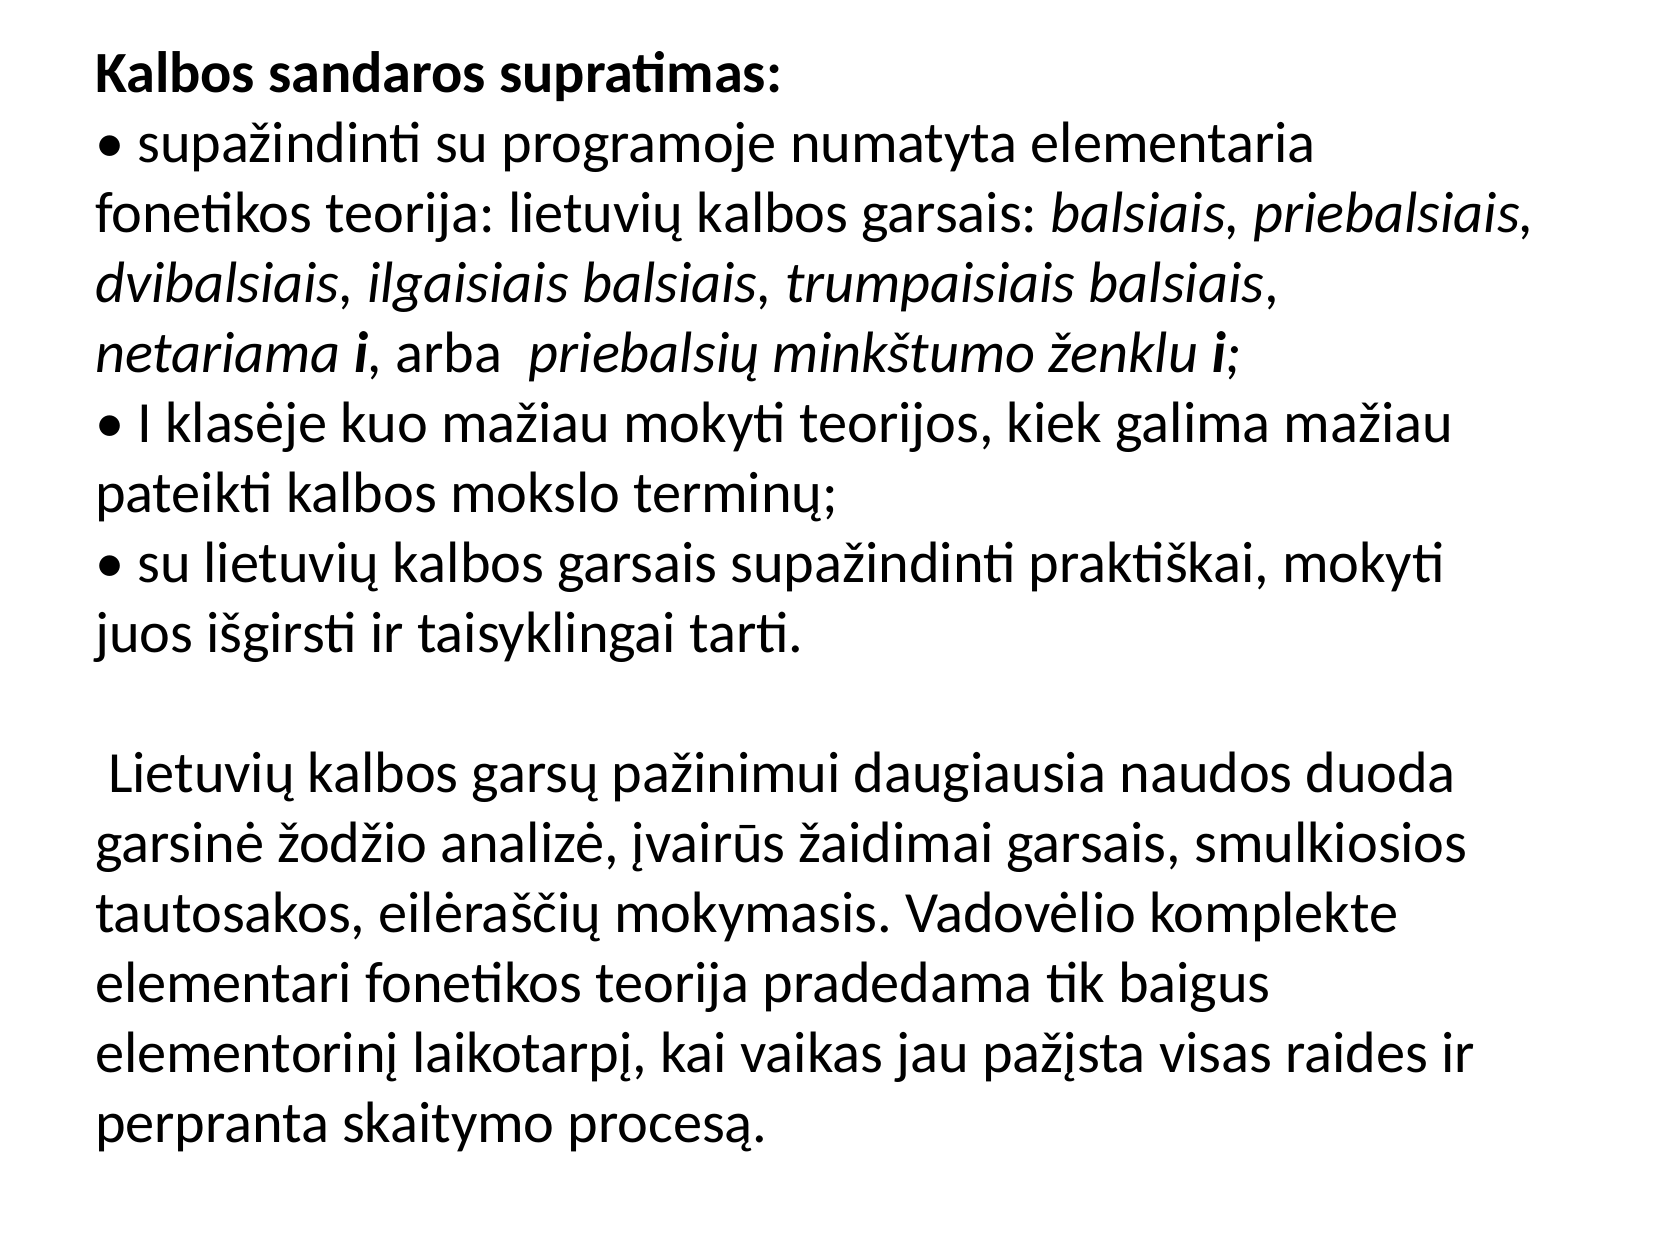

Kalbos sandaros supratimas:
• supažindinti su programoje numatyta elementaria fonetikos teorija: lietuvių kalbos garsais: balsiais, priebalsiais, dvibalsiais, ilgaisiais balsiais, trumpaisiais balsiais, netariama i, arba priebalsių minkštumo ženklu i;
• I klasėje kuo mažiau mokyti teorijos, kiek galima mažiau pateikti kalbos mokslo terminų;
• su lietuvių kalbos garsais supažindinti praktiškai, mokyti juos išgirsti ir taisyklingai tarti.
 Lietuvių kalbos garsų pažinimui daugiausia naudos duoda garsinė žodžio analizė, įvairūs žaidimai garsais, smulkiosios tautosakos, eilėraščių mokymasis. Vadovėlio komplekte elementari fonetikos teorija pradedama tik baigus elementorinį laikotarpį, kai vaikas jau pažįsta visas raides ir perpranta skaitymo procesą.